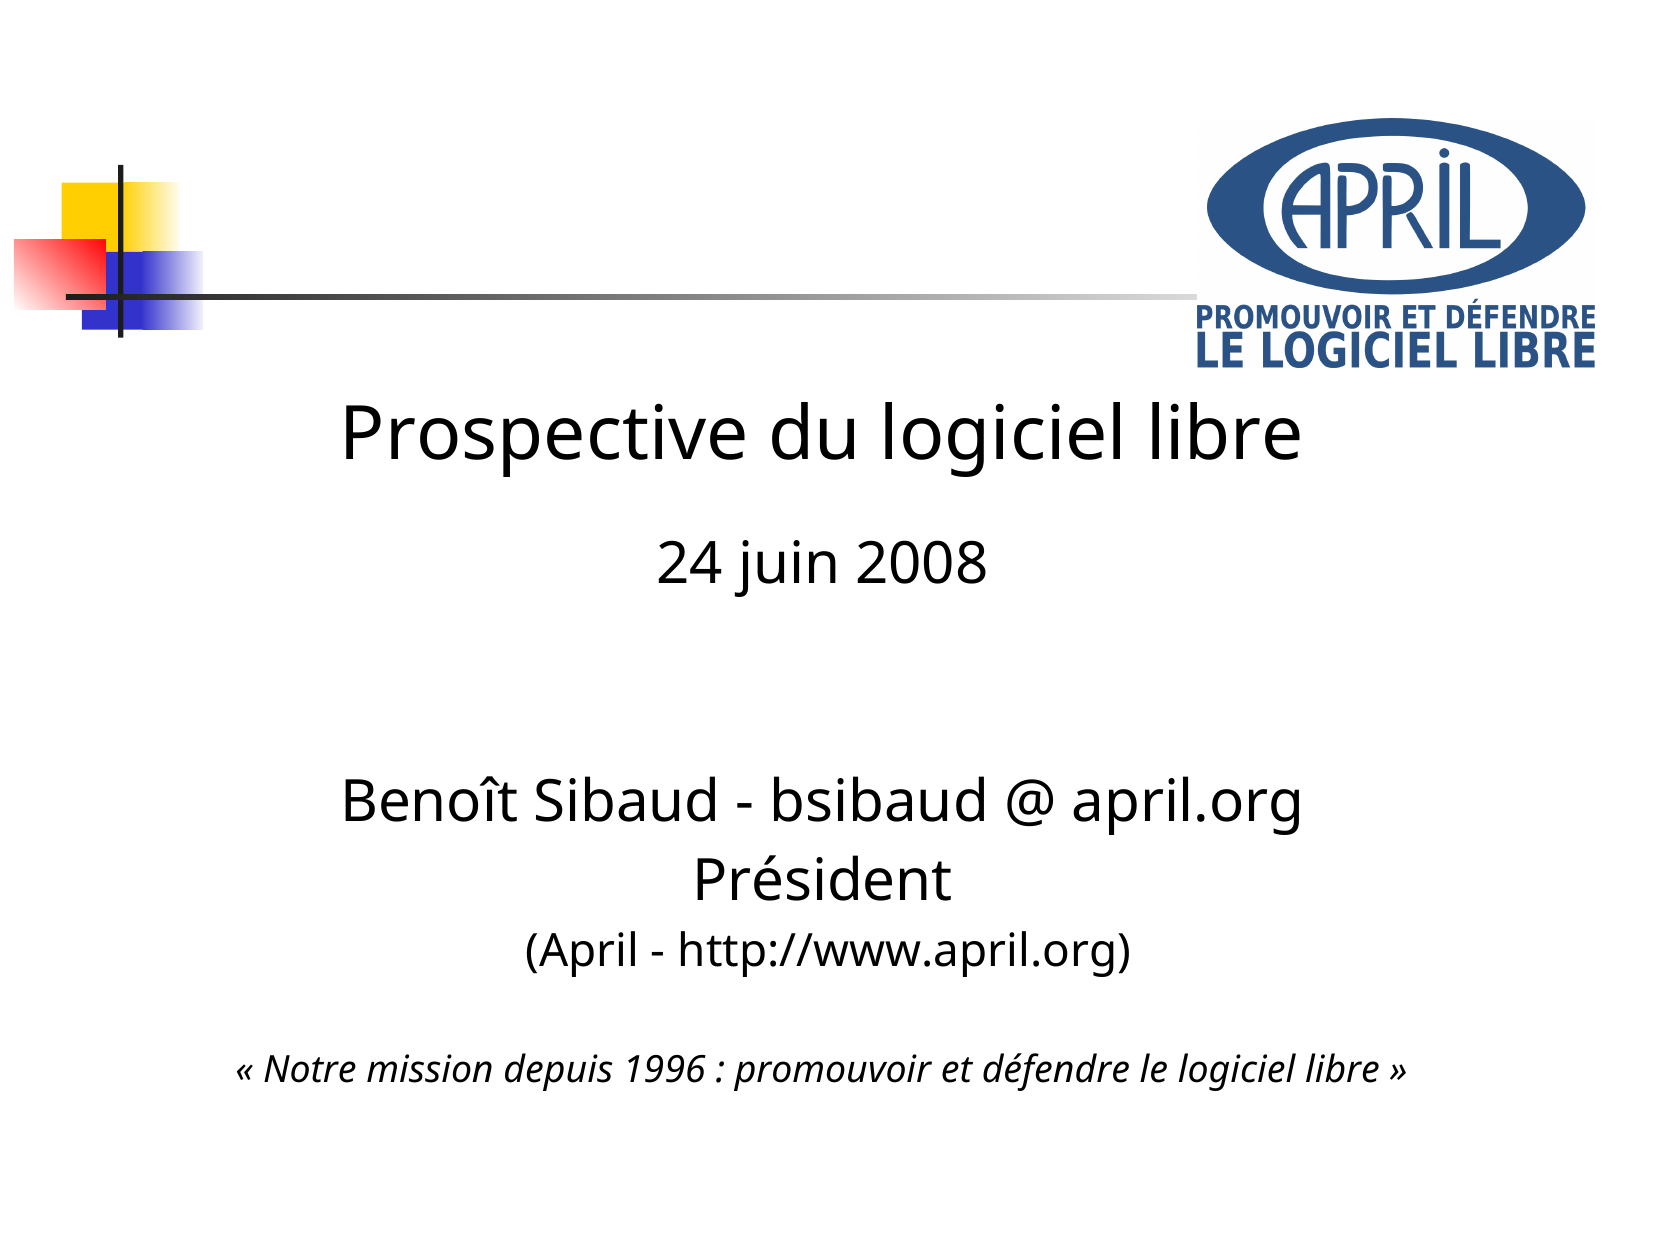

# Prospective du logiciel libre
24 juin 2008
Benoît Sibaud - bsibaud @ april.org
Président
 (April - http://www.april.org)
« Notre mission depuis 1996 : promouvoir et défendre le logiciel libre »